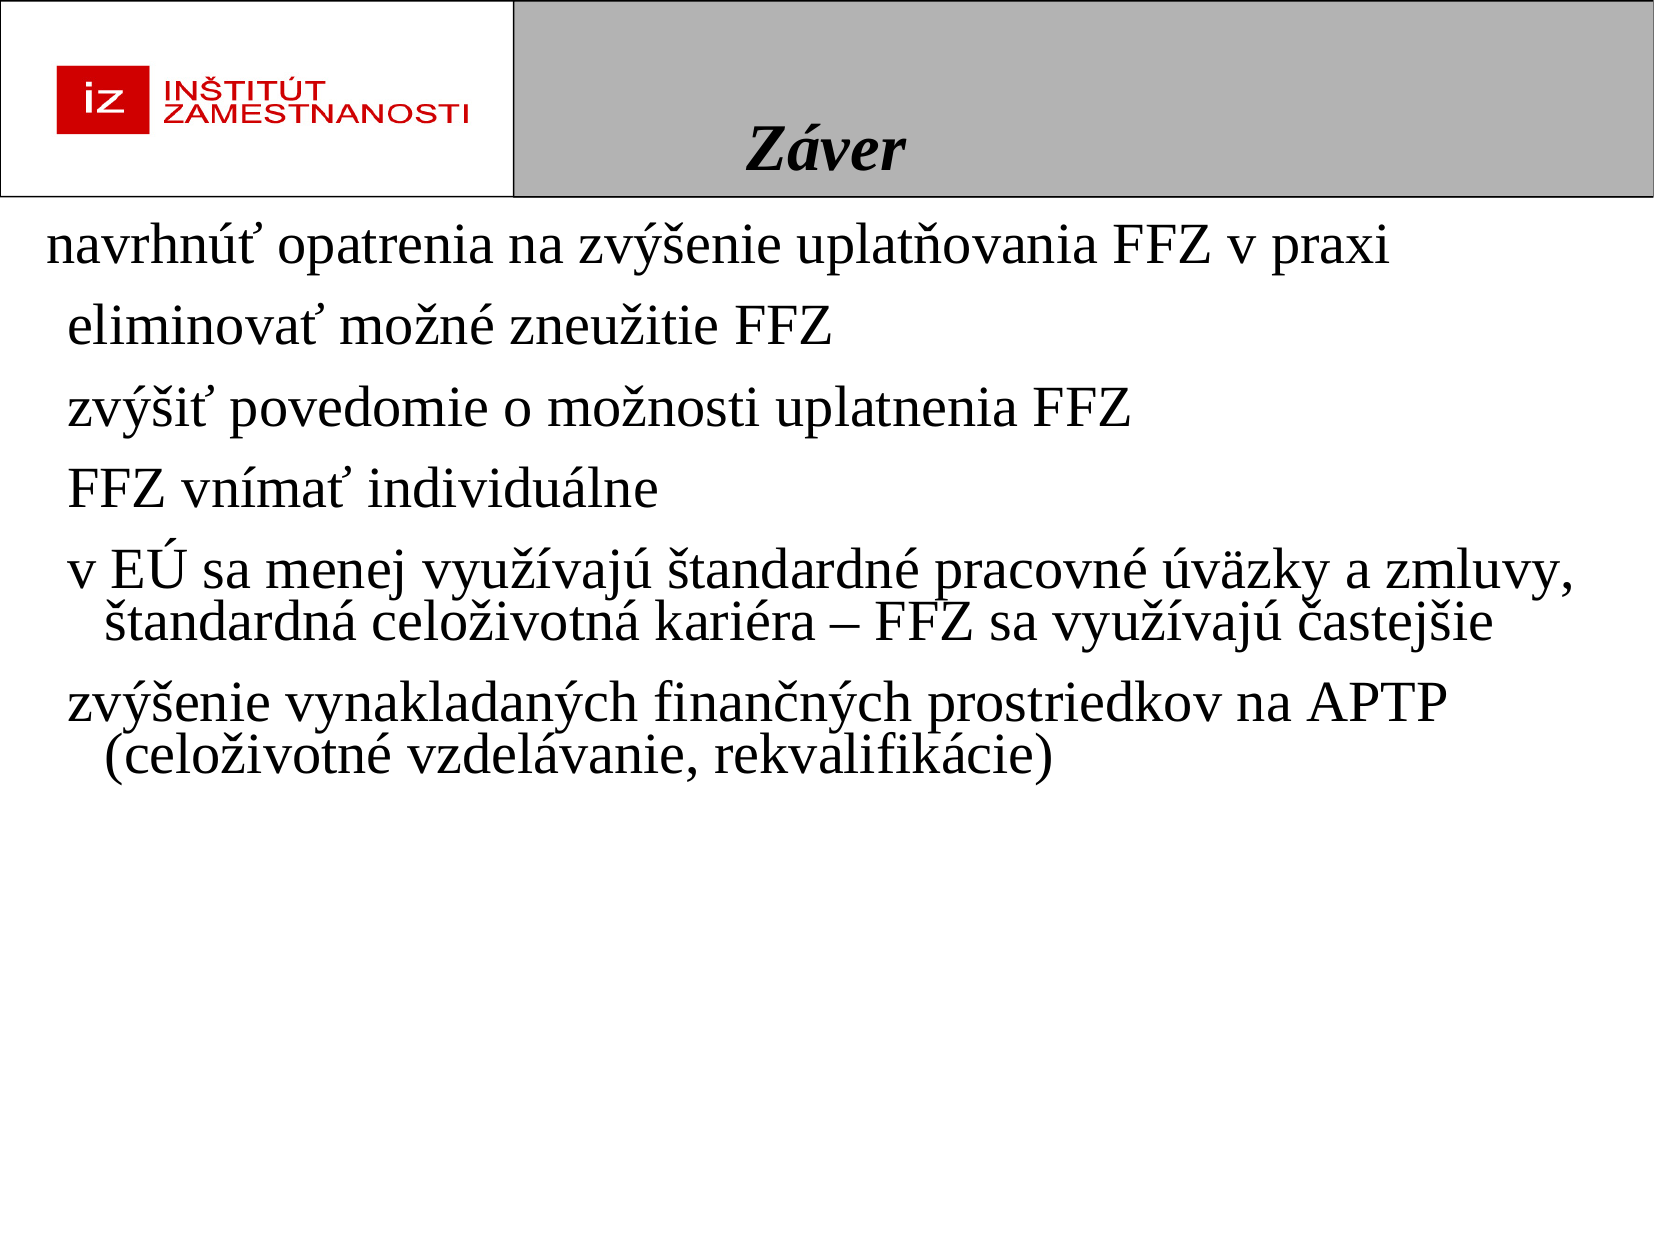

Záver
# navrhnúť opatrenia na zvýšenie uplatňovania FFZ v praxi
eliminovať možné zneužitie FFZ
zvýšiť povedomie o možnosti uplatnenia FFZ
FFZ vnímať individuálne
v EÚ sa menej využívajú štandardné pracovné úväzky a zmluvy, štandardná celoživotná kariéra – FFZ sa využívajú častejšie
zvýšenie vynakladaných finančných prostriedkov na APTP (celoživotné vzdelávanie, rekvalifikácie)